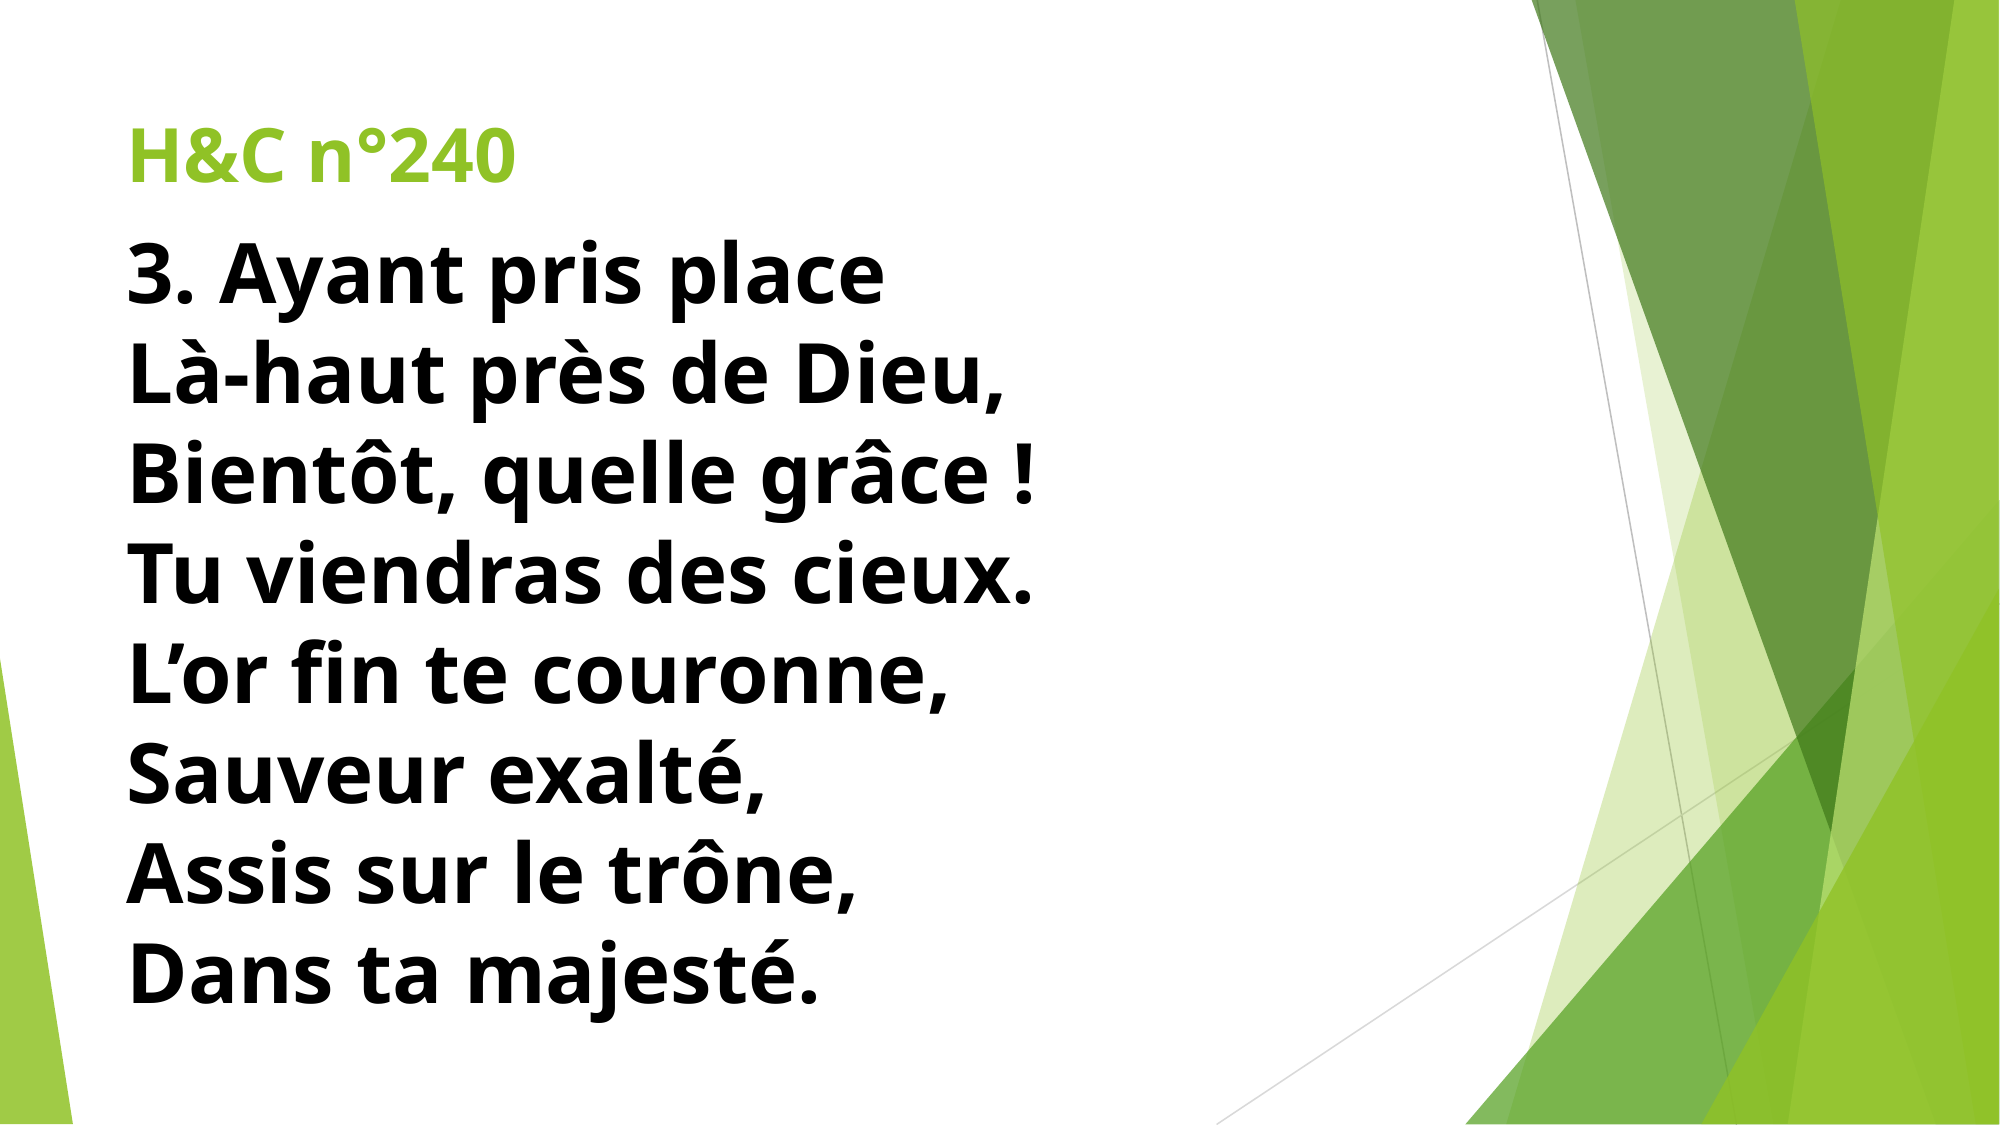

H&C n°240
3. Ayant pris place
Là-haut près de Dieu,
Bientôt, quelle grâce !
Tu viendras des cieux.
L’or fin te couronne,
Sauveur exalté,
Assis sur le trône,
Dans ta majesté.